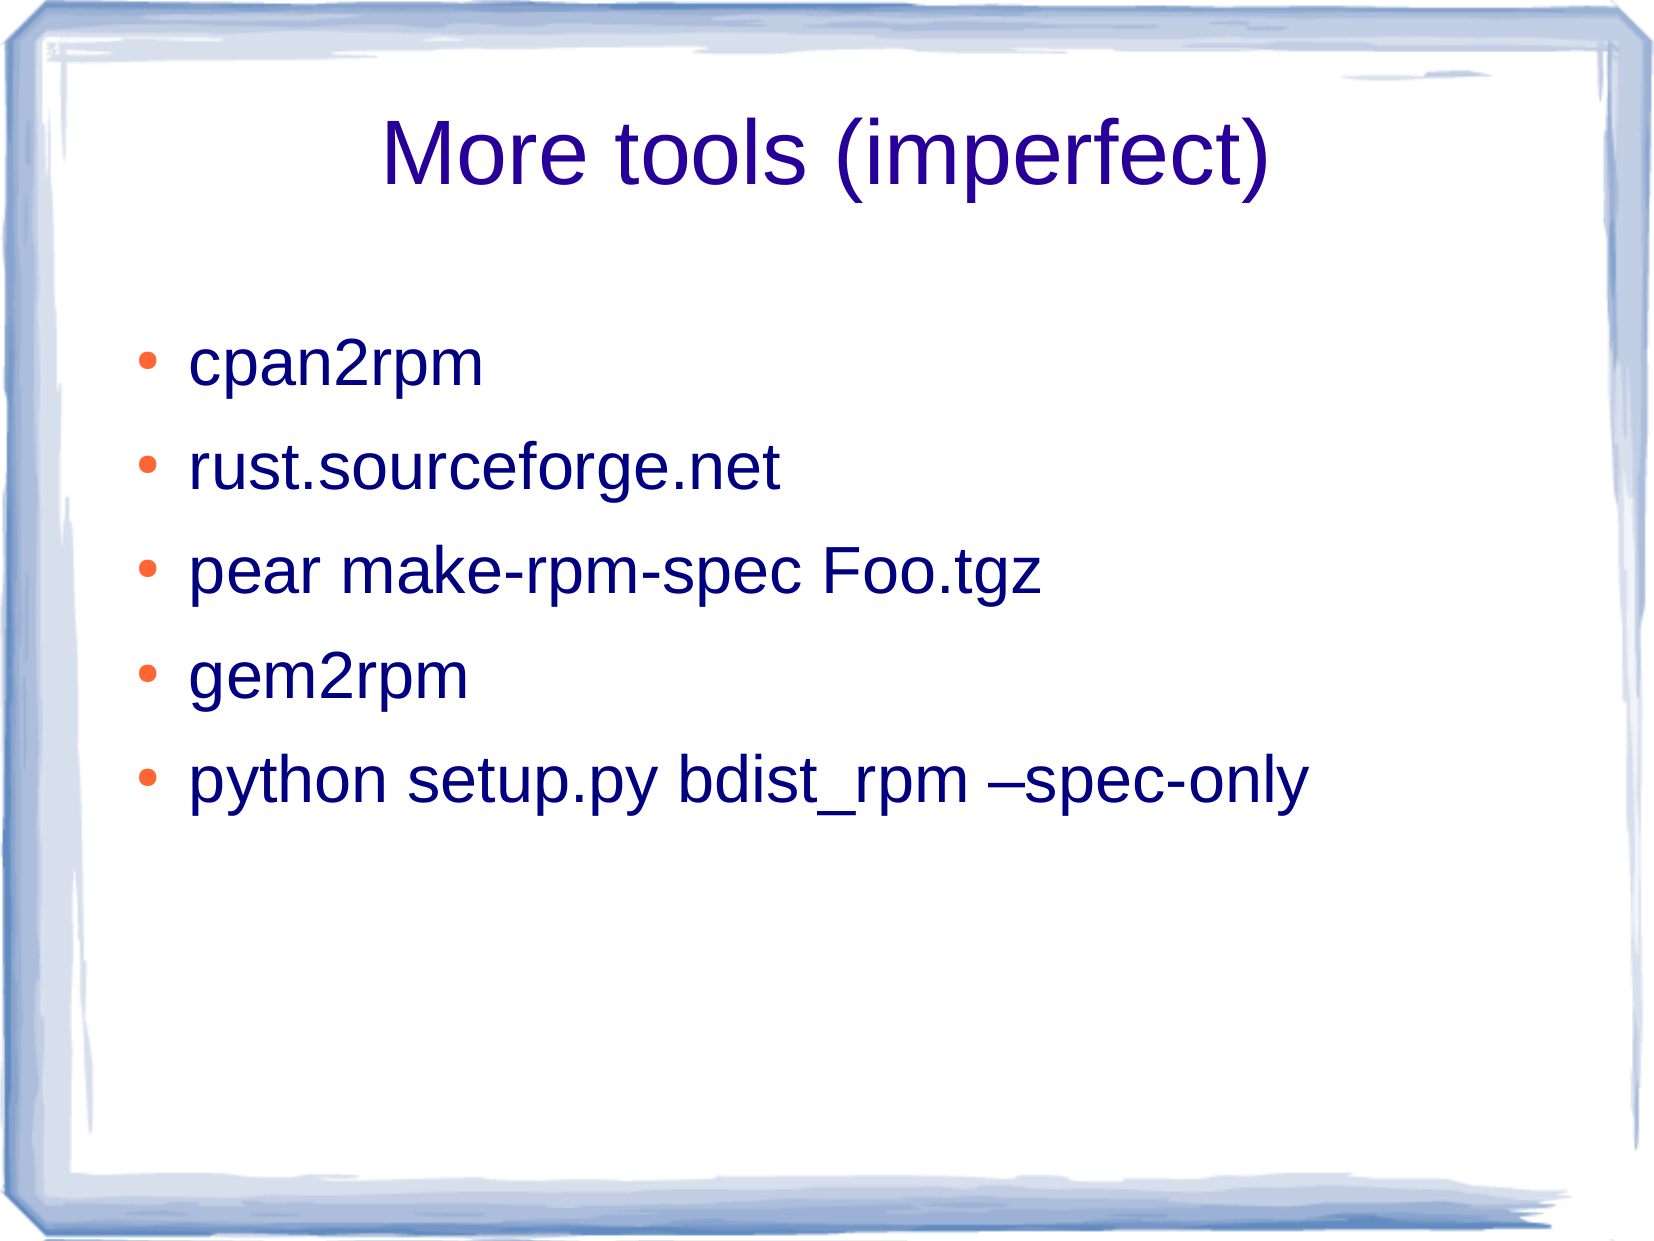

# More tools (imperfect)
cpan2rpm
rust.sourceforge.net
pear make-rpm-spec Foo.tgz
gem2rpm
python setup.py bdist_rpm –spec-only